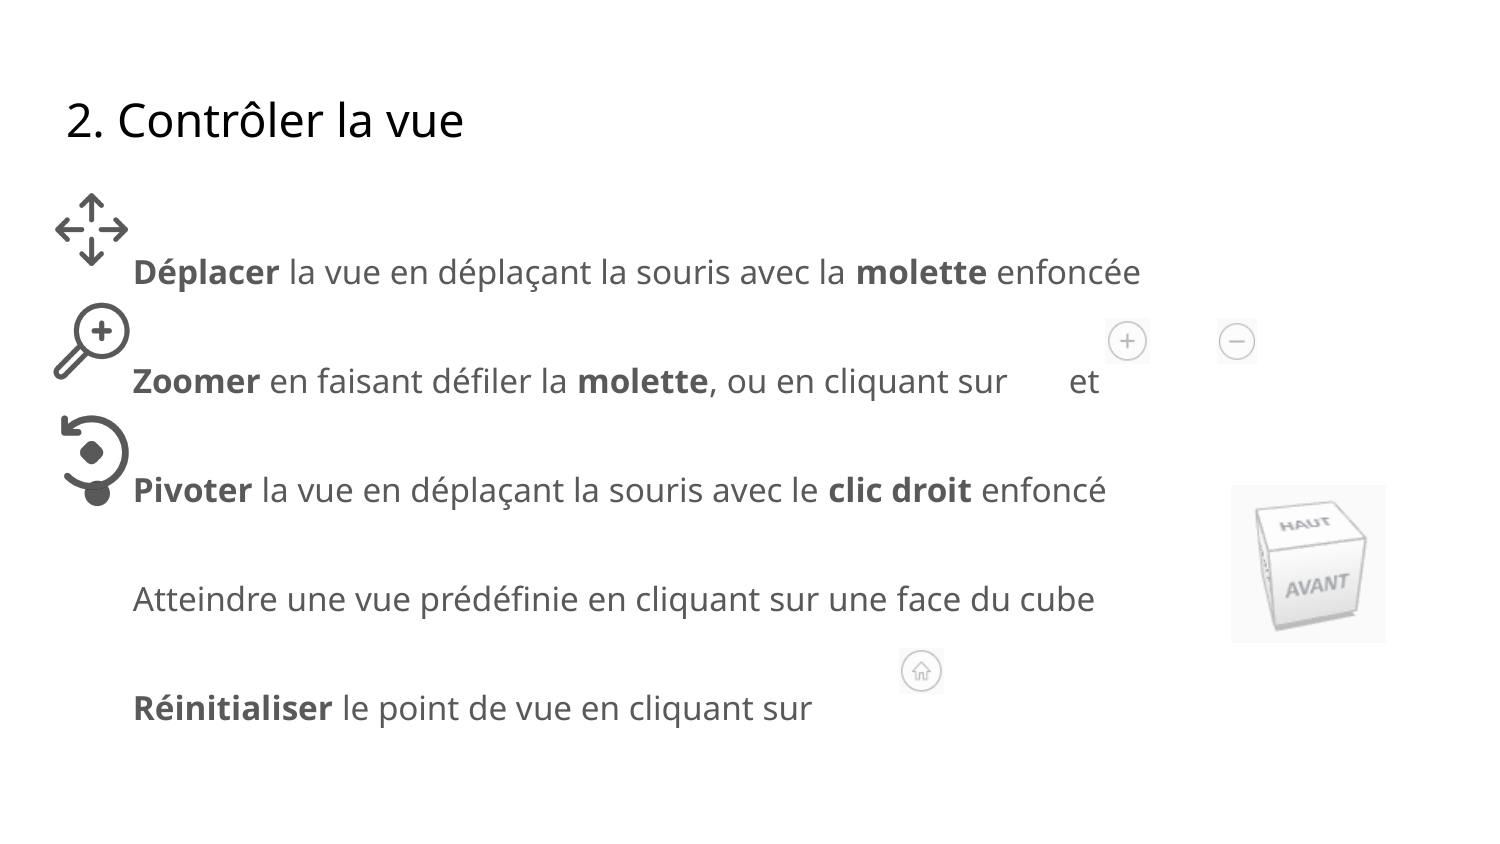

# 2. Contrôler la vue
Déplacer la vue en déplaçant la souris avec la molette enfoncée
Zoomer en faisant défiler la molette, ou en cliquant sur et
Pivoter la vue en déplaçant la souris avec le clic droit enfoncé
Atteindre une vue prédéfinie en cliquant sur une face du cube
Réinitialiser le point de vue en cliquant sur